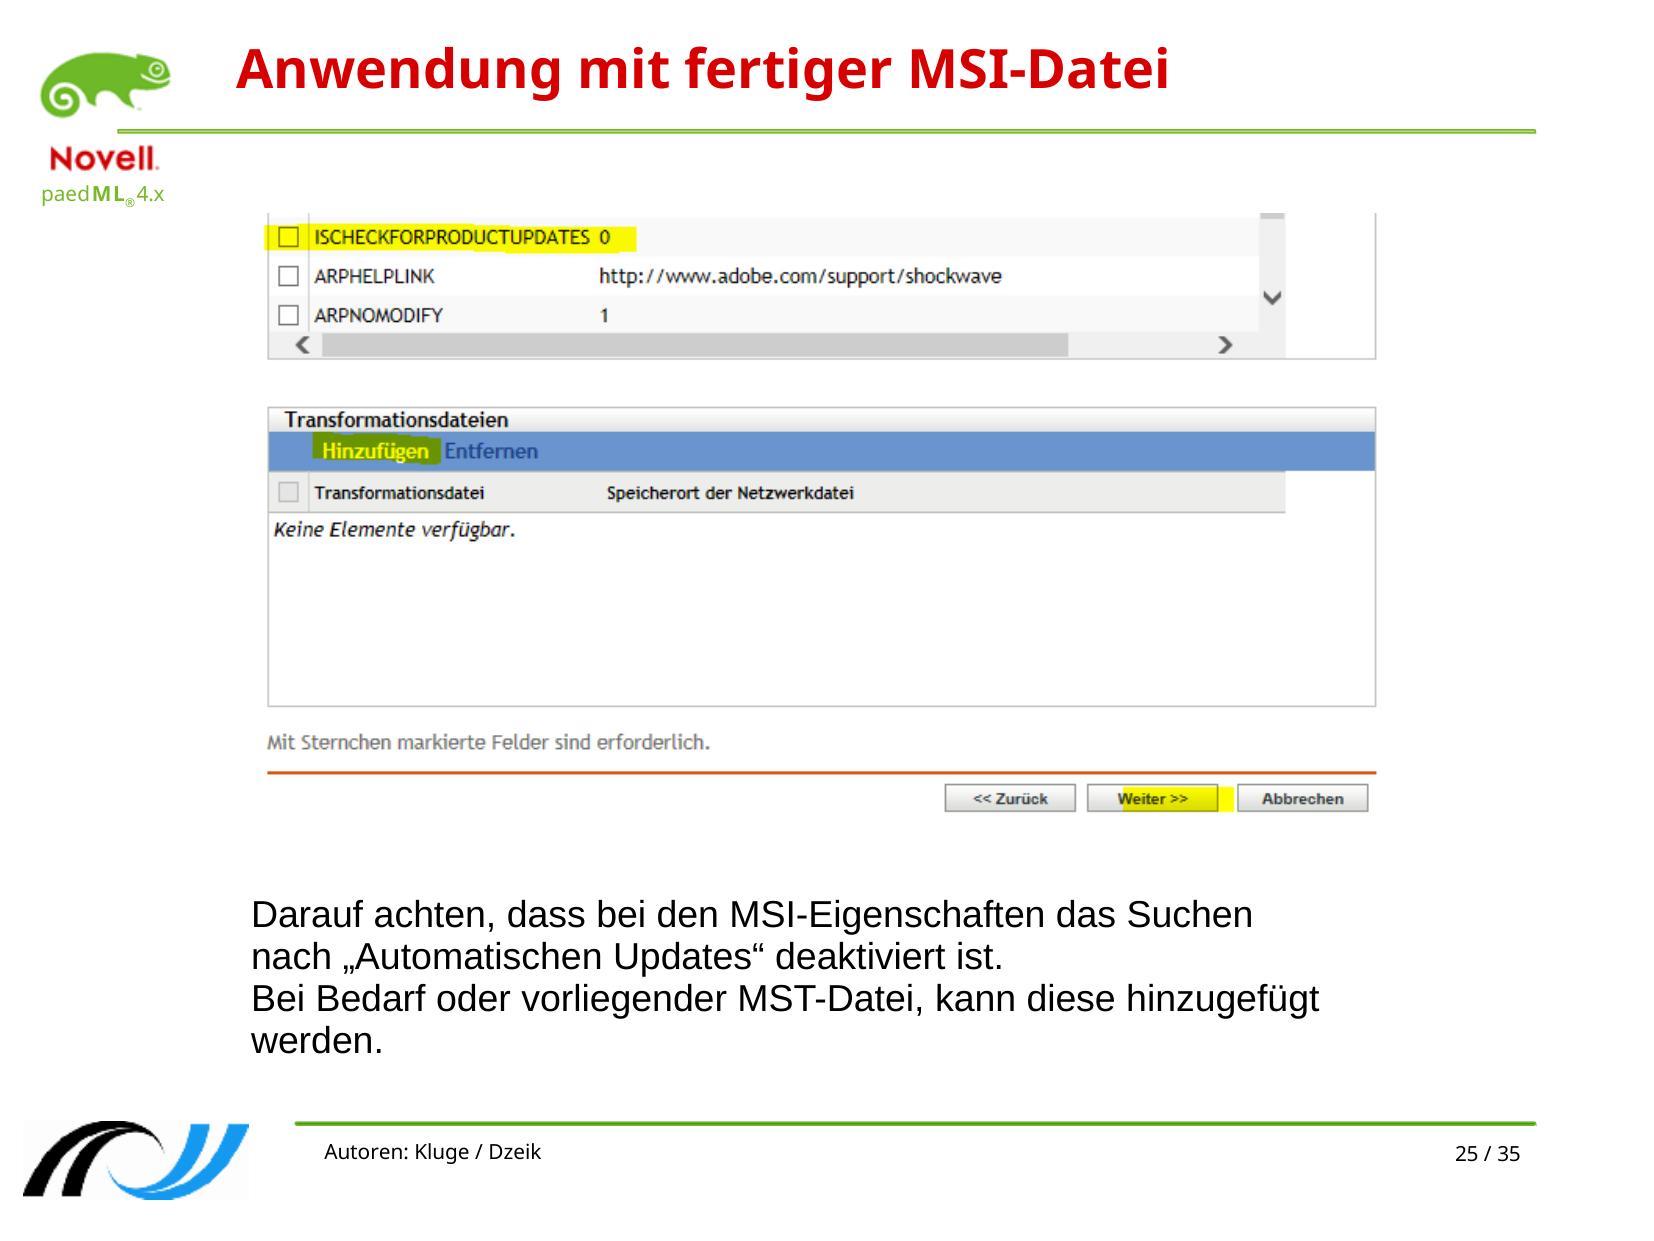

# Anwendung mit fertiger MSI-Datei
Darauf achten, dass bei den MSI-Eigenschaften das Suchen nach „Automatischen Updates“ deaktiviert ist.
Bei Bedarf oder vorliegender MST-Datei, kann diese hinzugefügt werden.
Autoren: Kluge / Dzeik
25